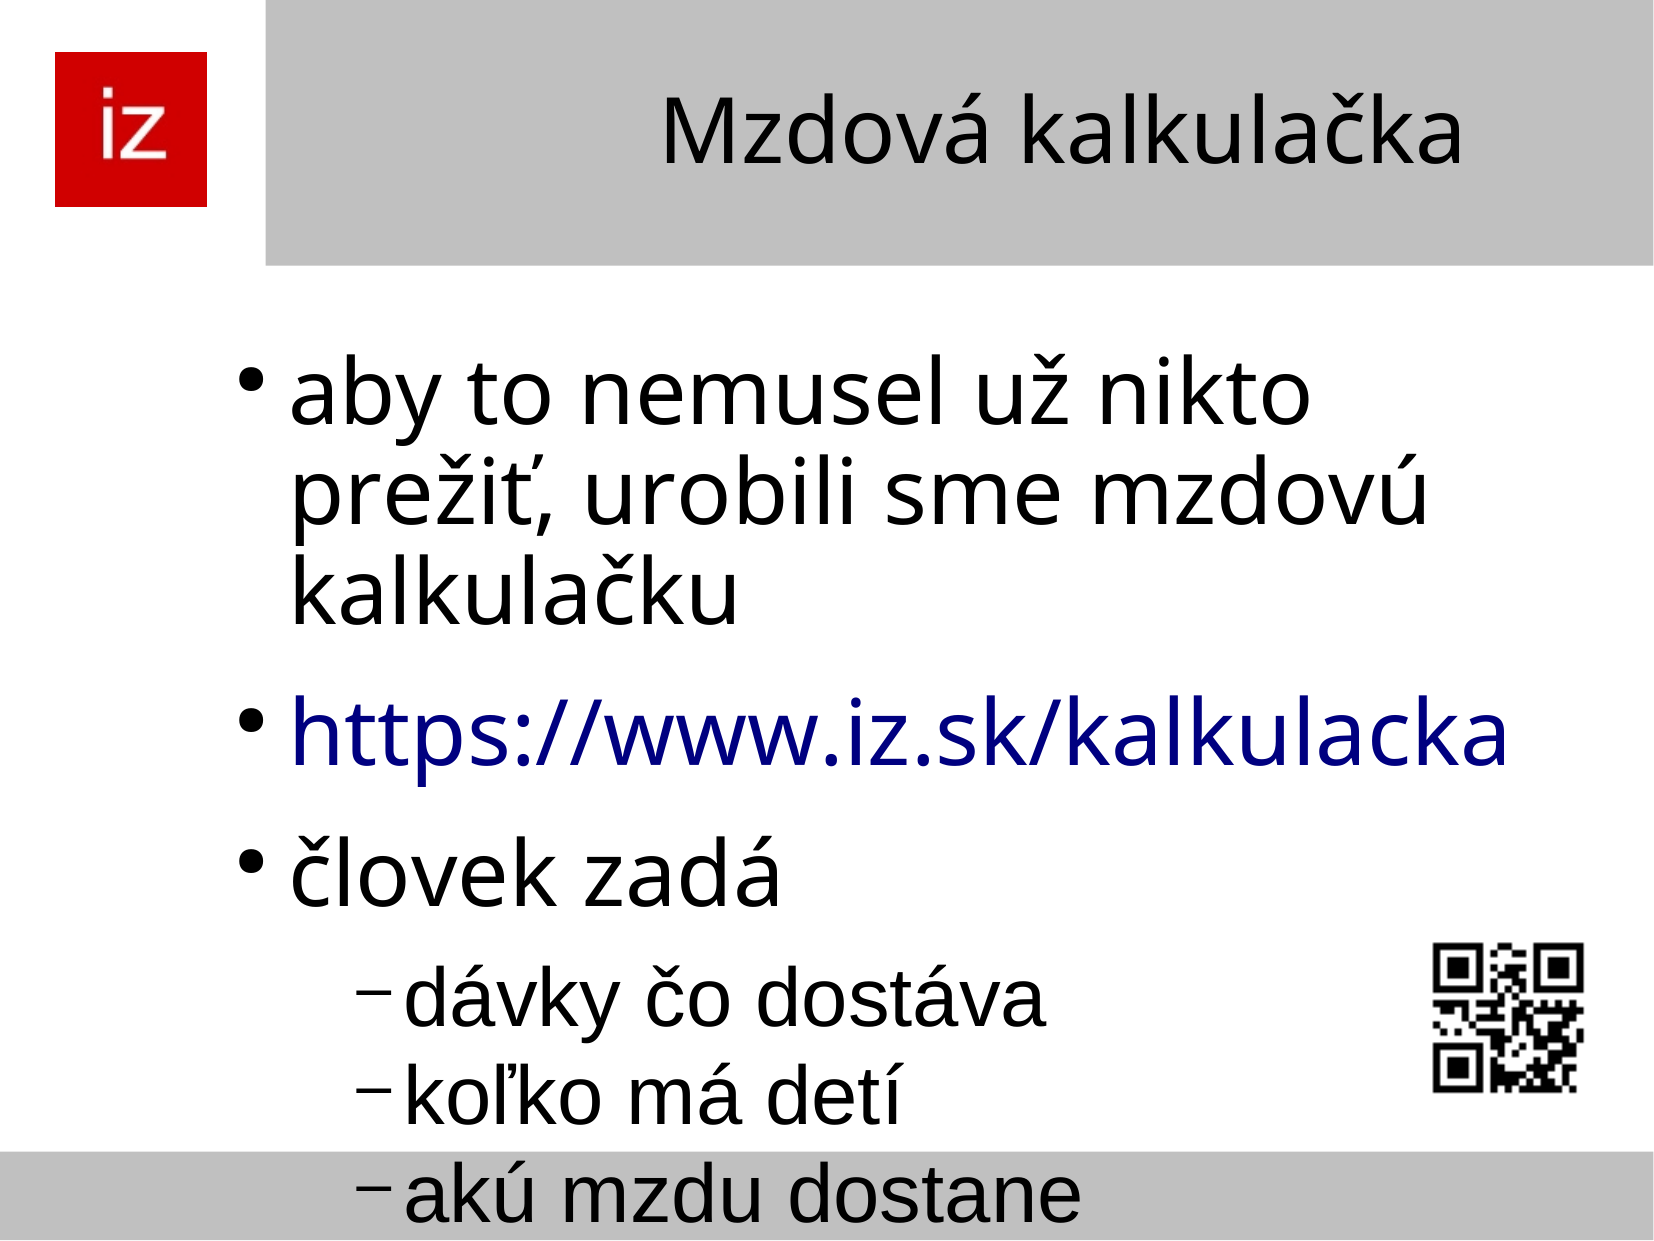

# Mzdová kalkulačka
aby to nemusel už nikto prežiť, urobili sme mzdovú kalkulačku
https://www.iz.sk/kalkulacka
človek zadá
dávky čo dostáva
koľko má detí
akú mzdu dostane